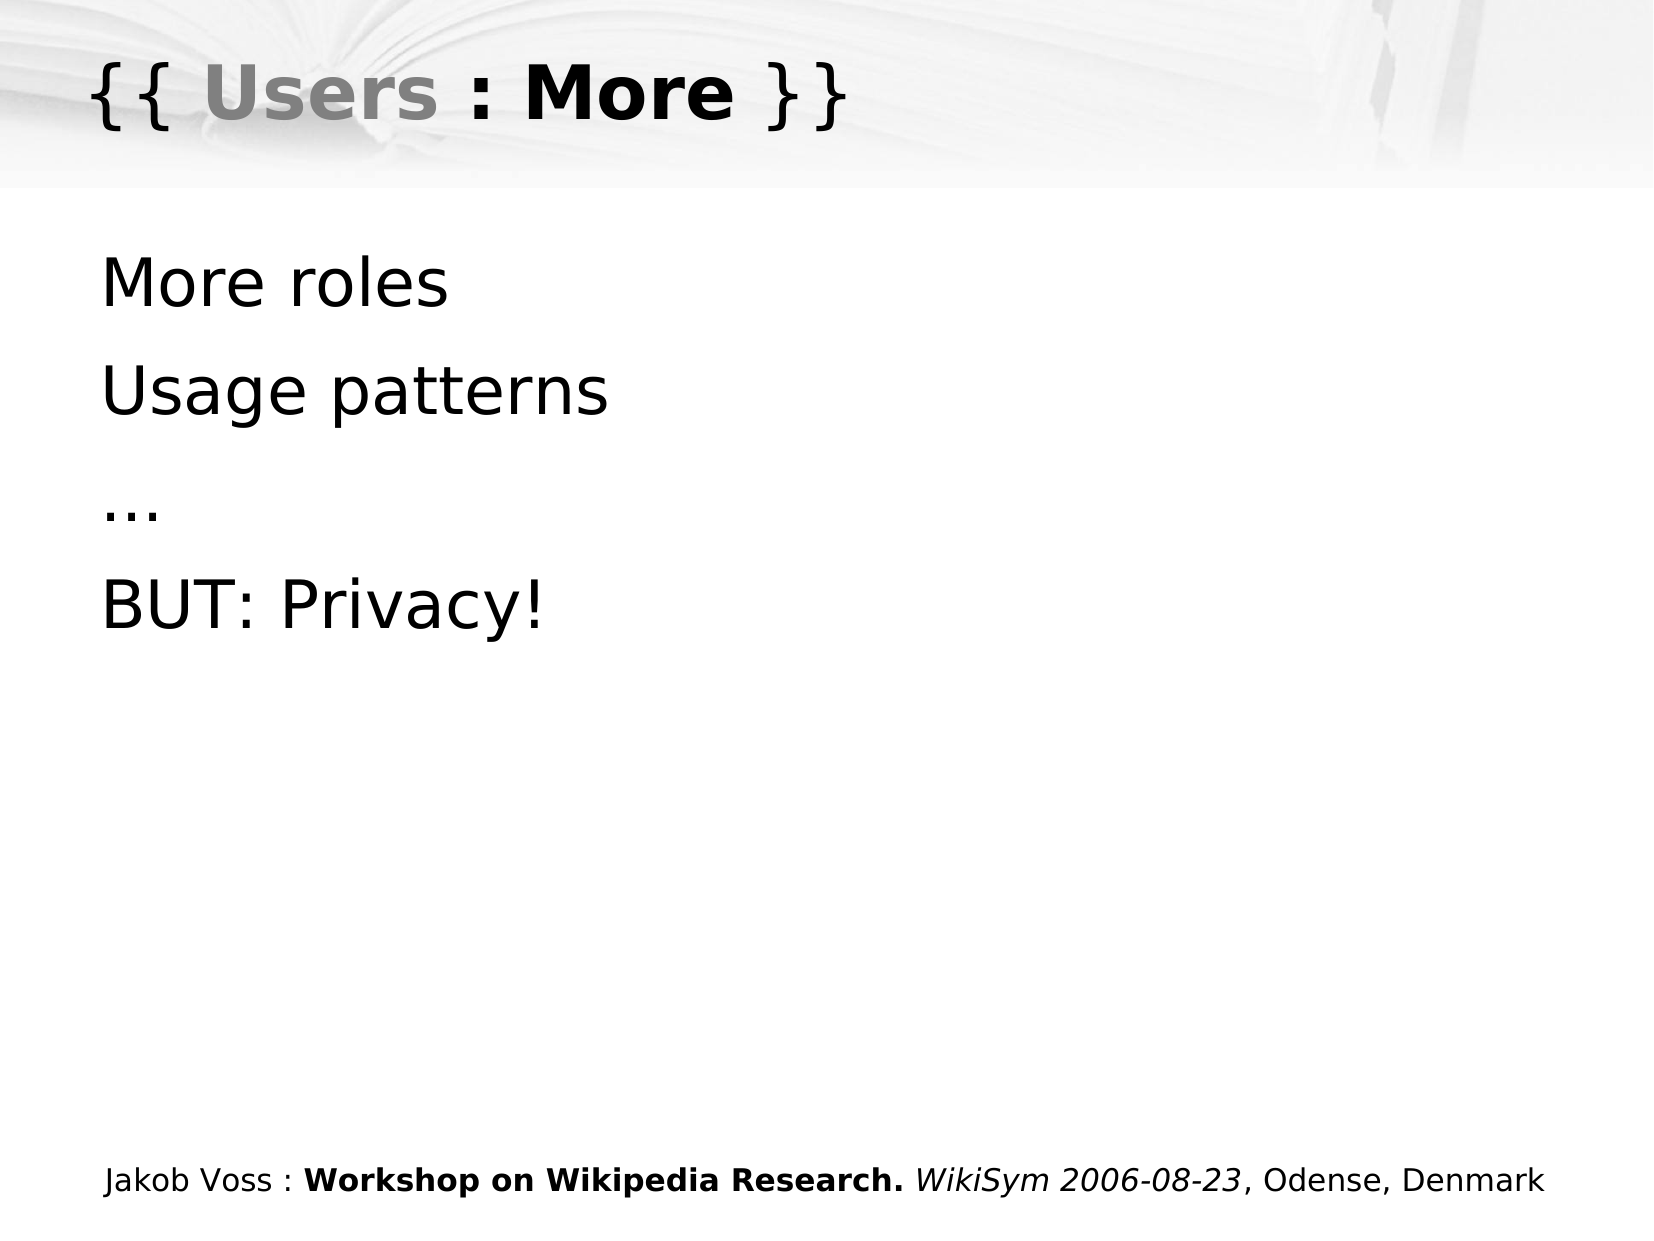

# {{ Users : More }}
More roles
Usage patterns
...
BUT: Privacy!